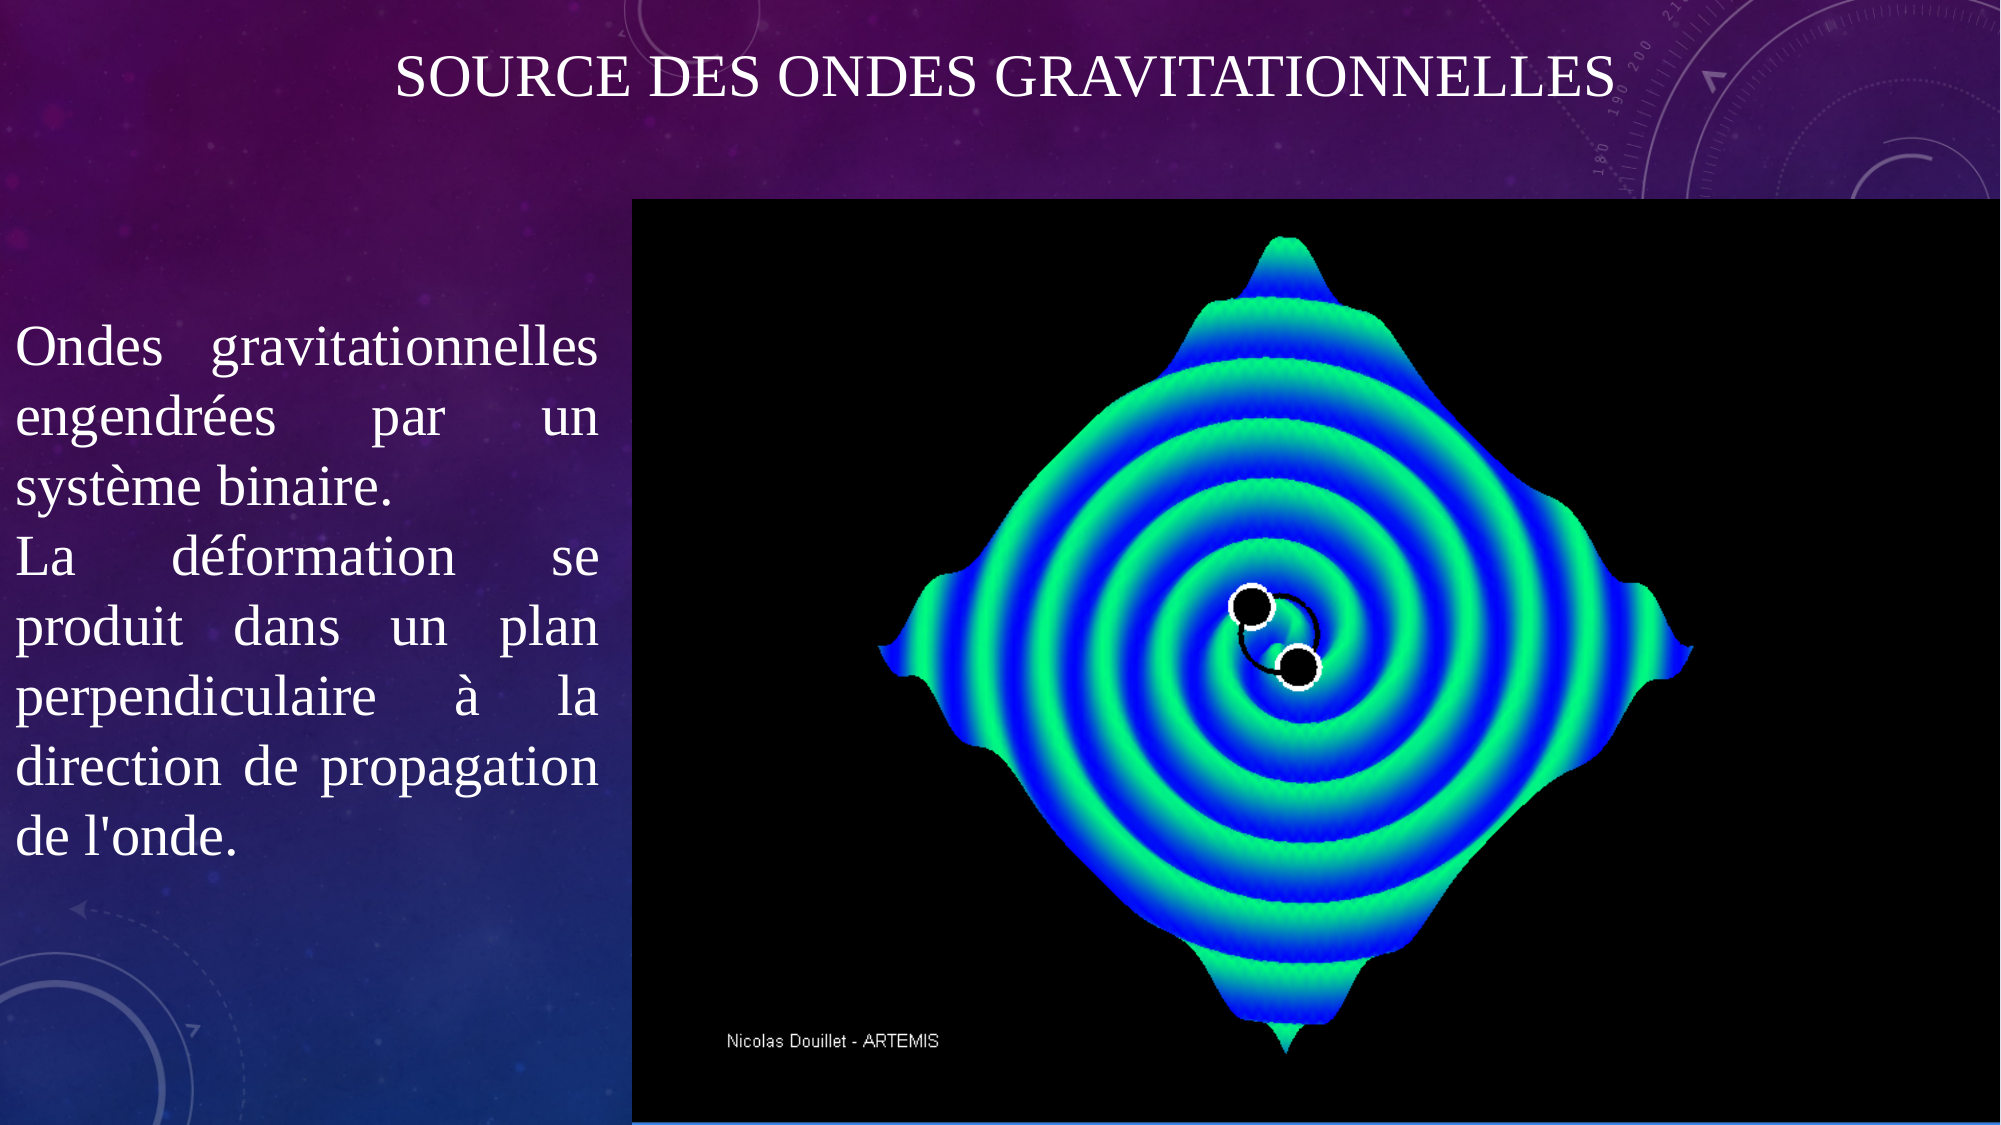

# source des ondes gravitationnelles
Ondes gravitationnelles engendrées par un système binaire.
La déformation se produit dans un plan perpendiculaire à la direction de propagation de l'onde.